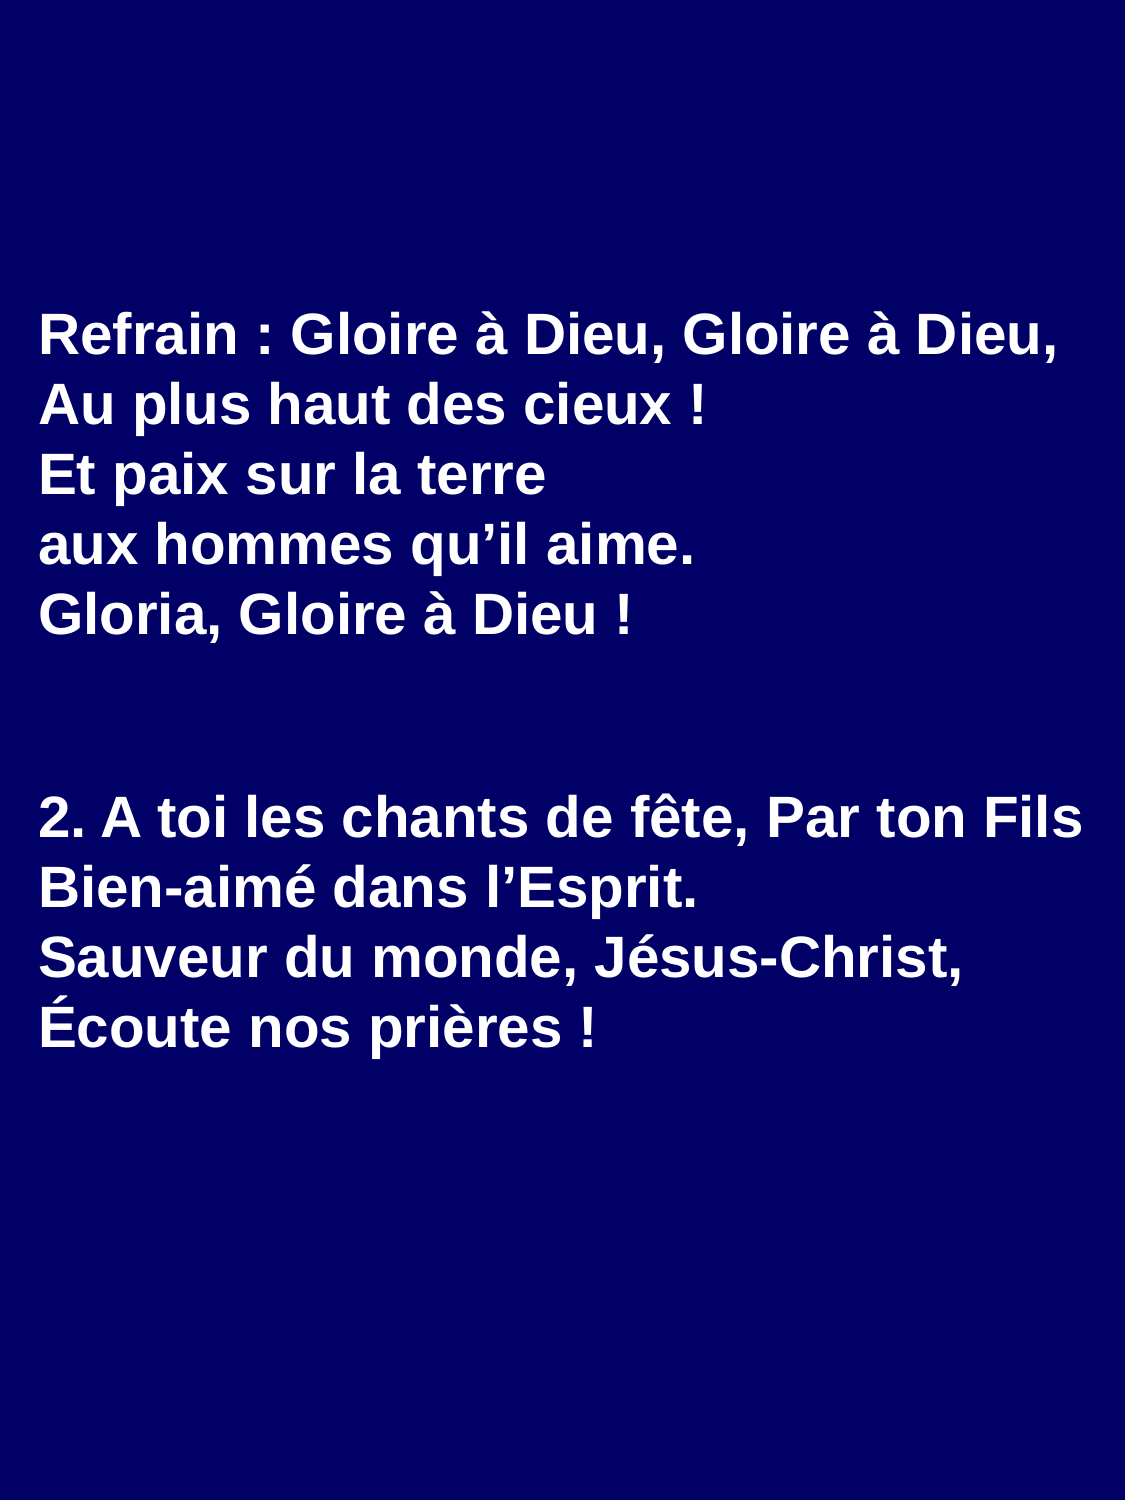

Refrain : Gloire à Dieu, Gloire à Dieu,
Au plus haut des cieux !
Et paix sur la terre
aux hommes qu’il aime.
Gloria, Gloire à Dieu !
2. A toi les chants de fête, Par ton Fils Bien-aimé dans l’Esprit.
Sauveur du monde, Jésus-Christ, Écoute nos prières !